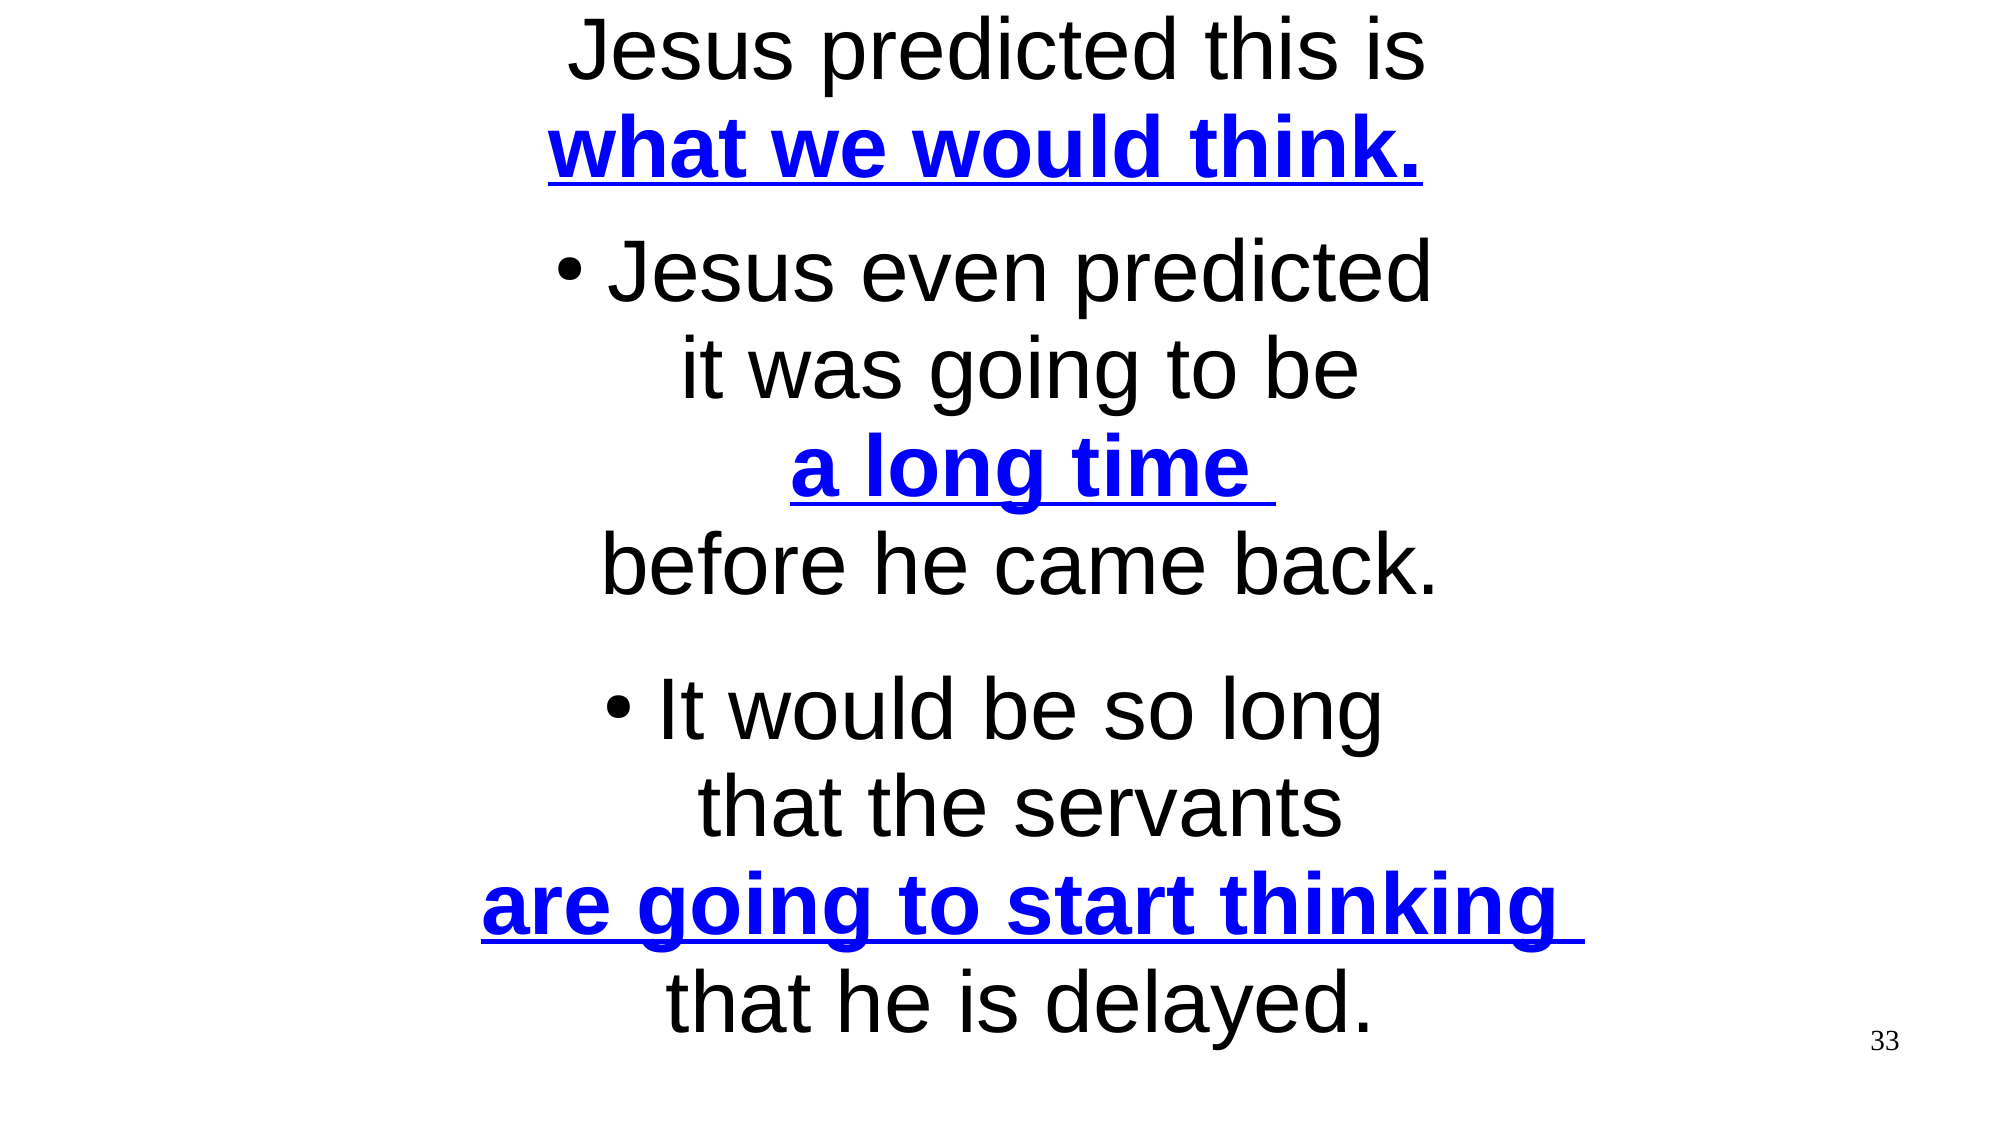

# Jesus predicted this is what we would think.
Jesus even predicted
it was going to be
a long time
before he came back.
It would be so long
that the servants
are going to start thinking
that he is delayed.
33